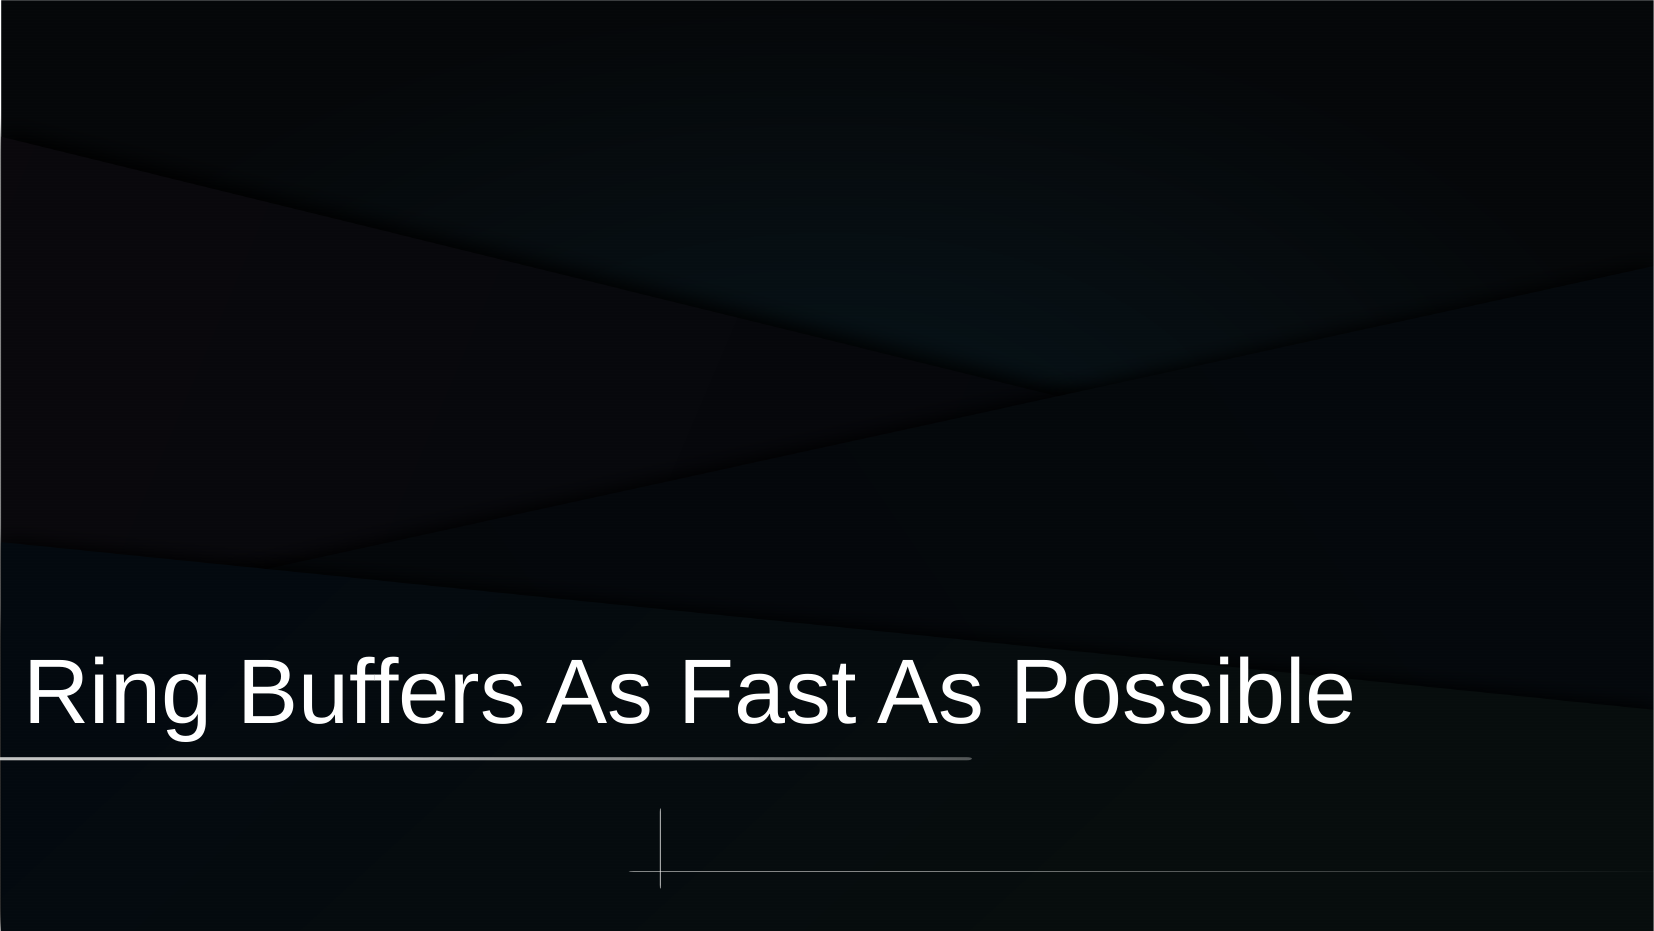

# Ring Buffers As Fast As Possible